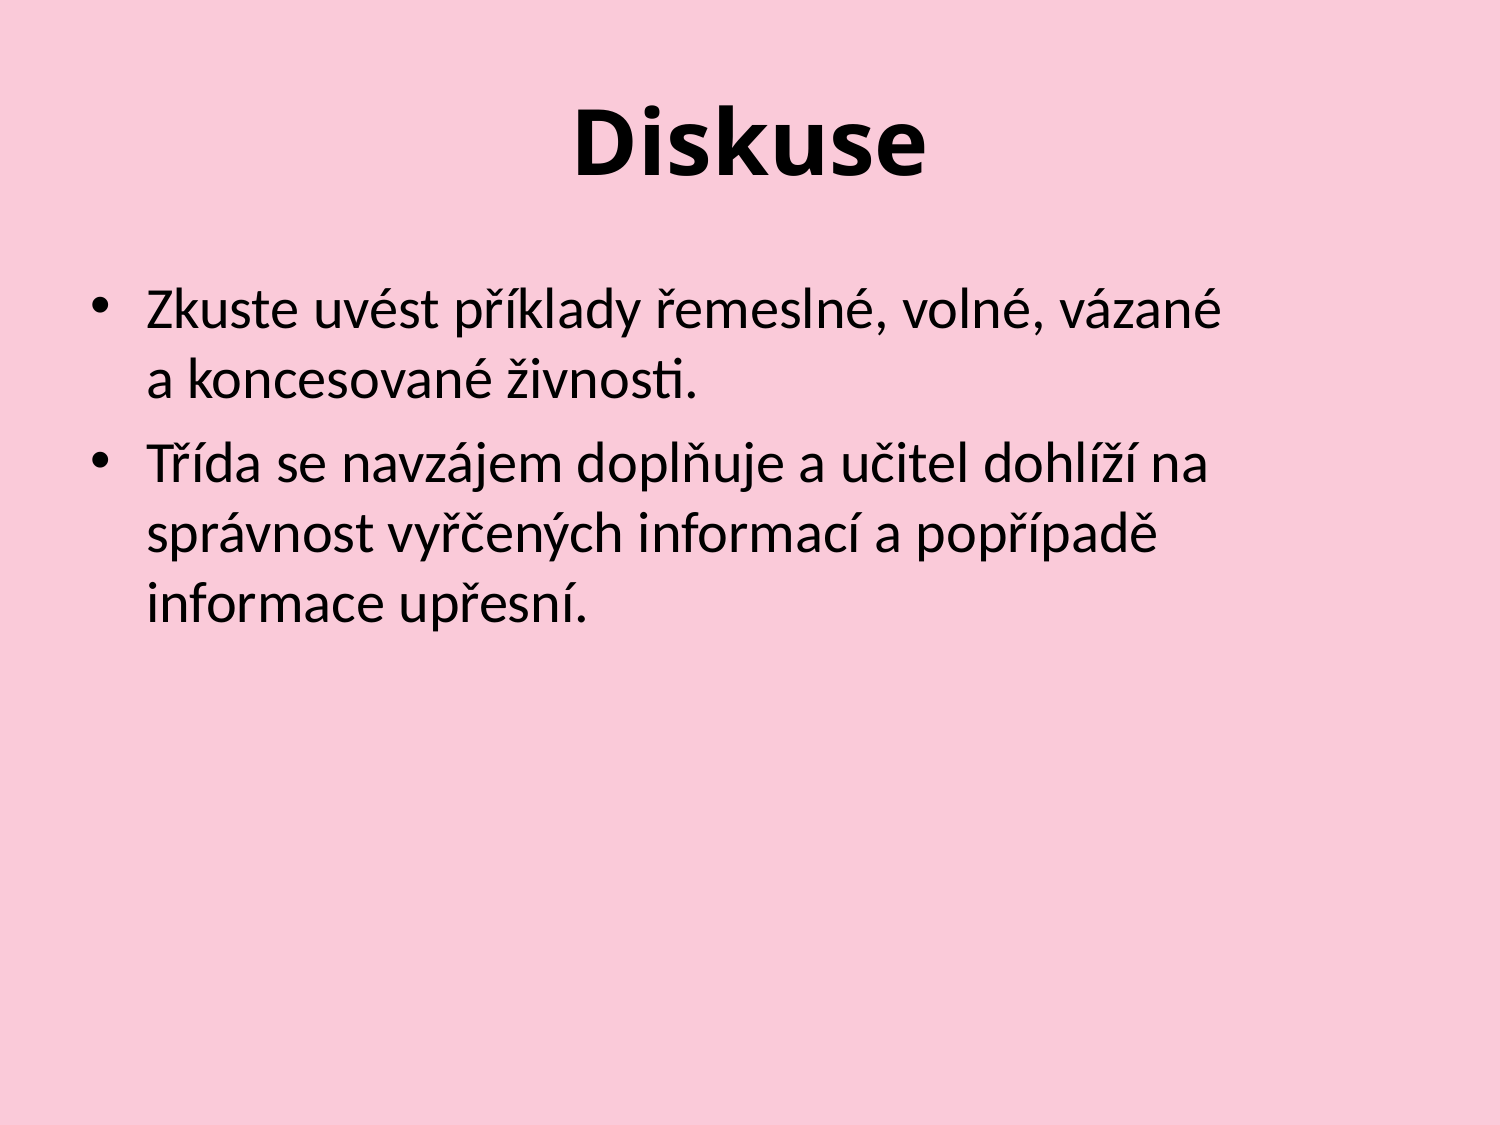

# Diskuse
Zkuste uvést příklady řemeslné, volné, vázané
a koncesované živnosti.
Třída se navzájem doplňuje a učitel dohlíží na správnost vyřčených informací a popřípadě informace upřesní.